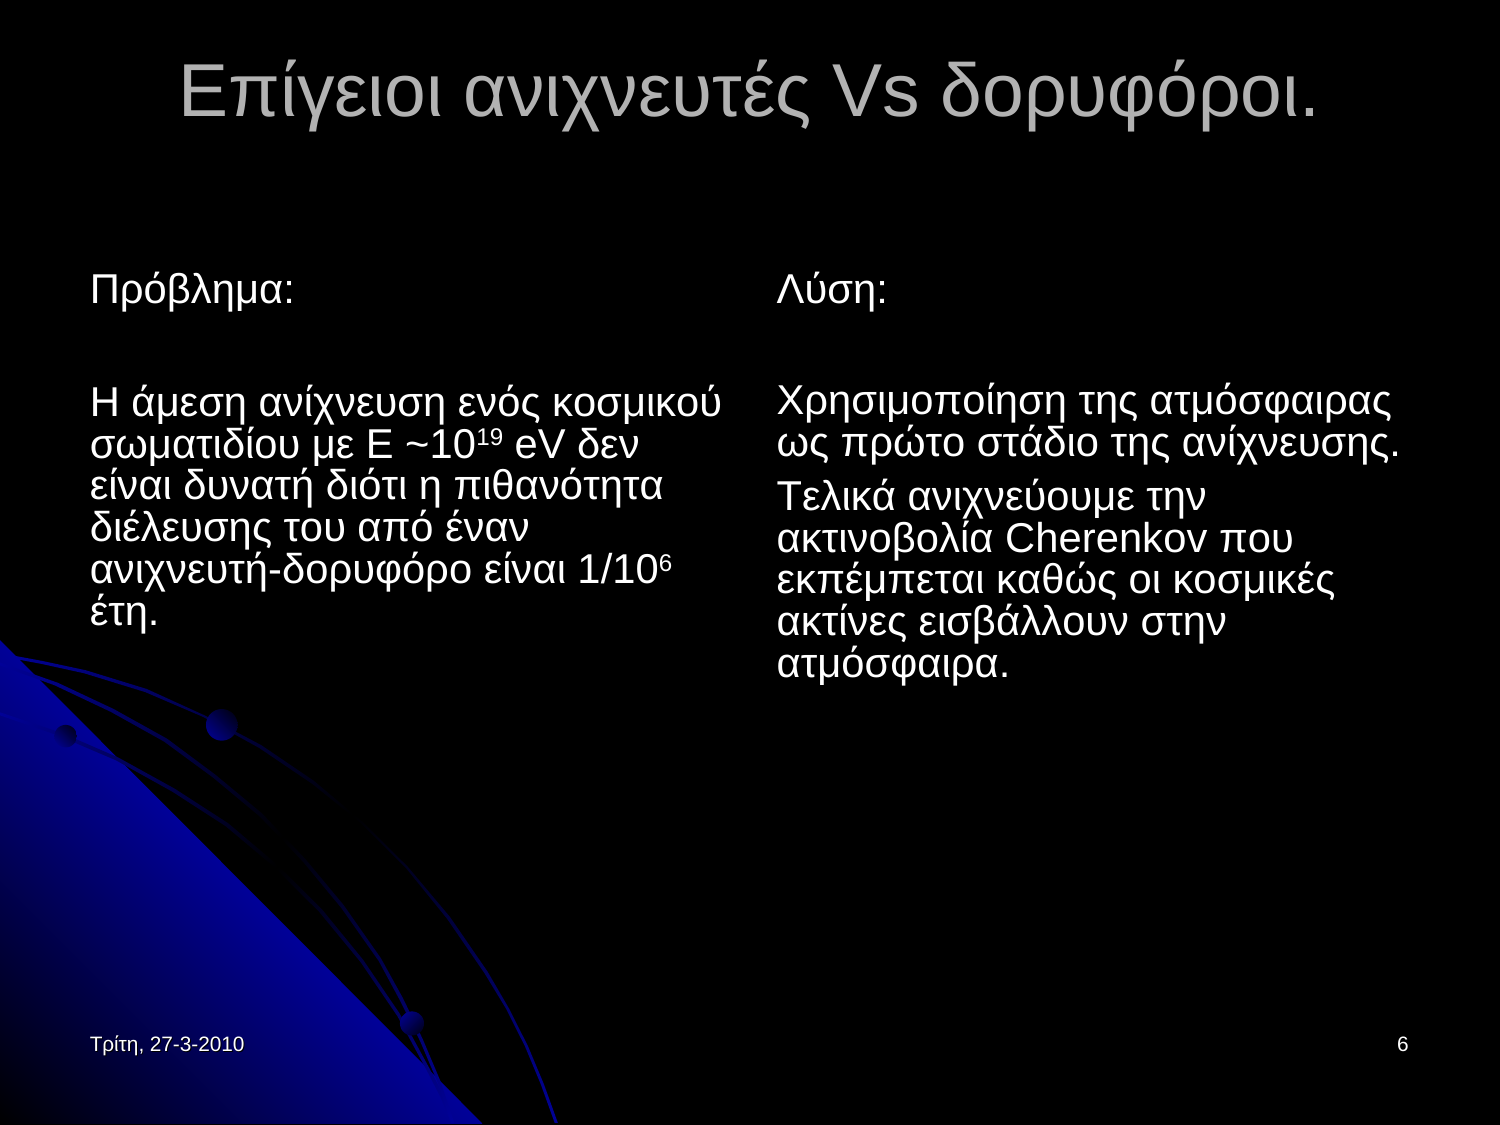

# Επίγειοι ανιχνευτές Vs δορυφόροι.
Πρόβλημα:
Η άμεση ανίχνευση ενός κοσμικού σωματιδίου με Ε ~1019 eV δεν είναι δυνατή διότι η πιθανότητα διέλευσης του από έναν ανιχνευτή-δορυφόρο είναι 1/106 έτη.
Λύση:
Χρησιμοποίηση της ατμόσφαιρας ως πρώτο στάδιο της ανίχνευσης.
Τελικά ανιχνεύουμε την ακτινοβολία Cherenkov που εκπέμπεται καθώς οι κοσμικές ακτίνες εισβάλλουν στην ατμόσφαιρα.
Τρίτη, 27-3-2010
6